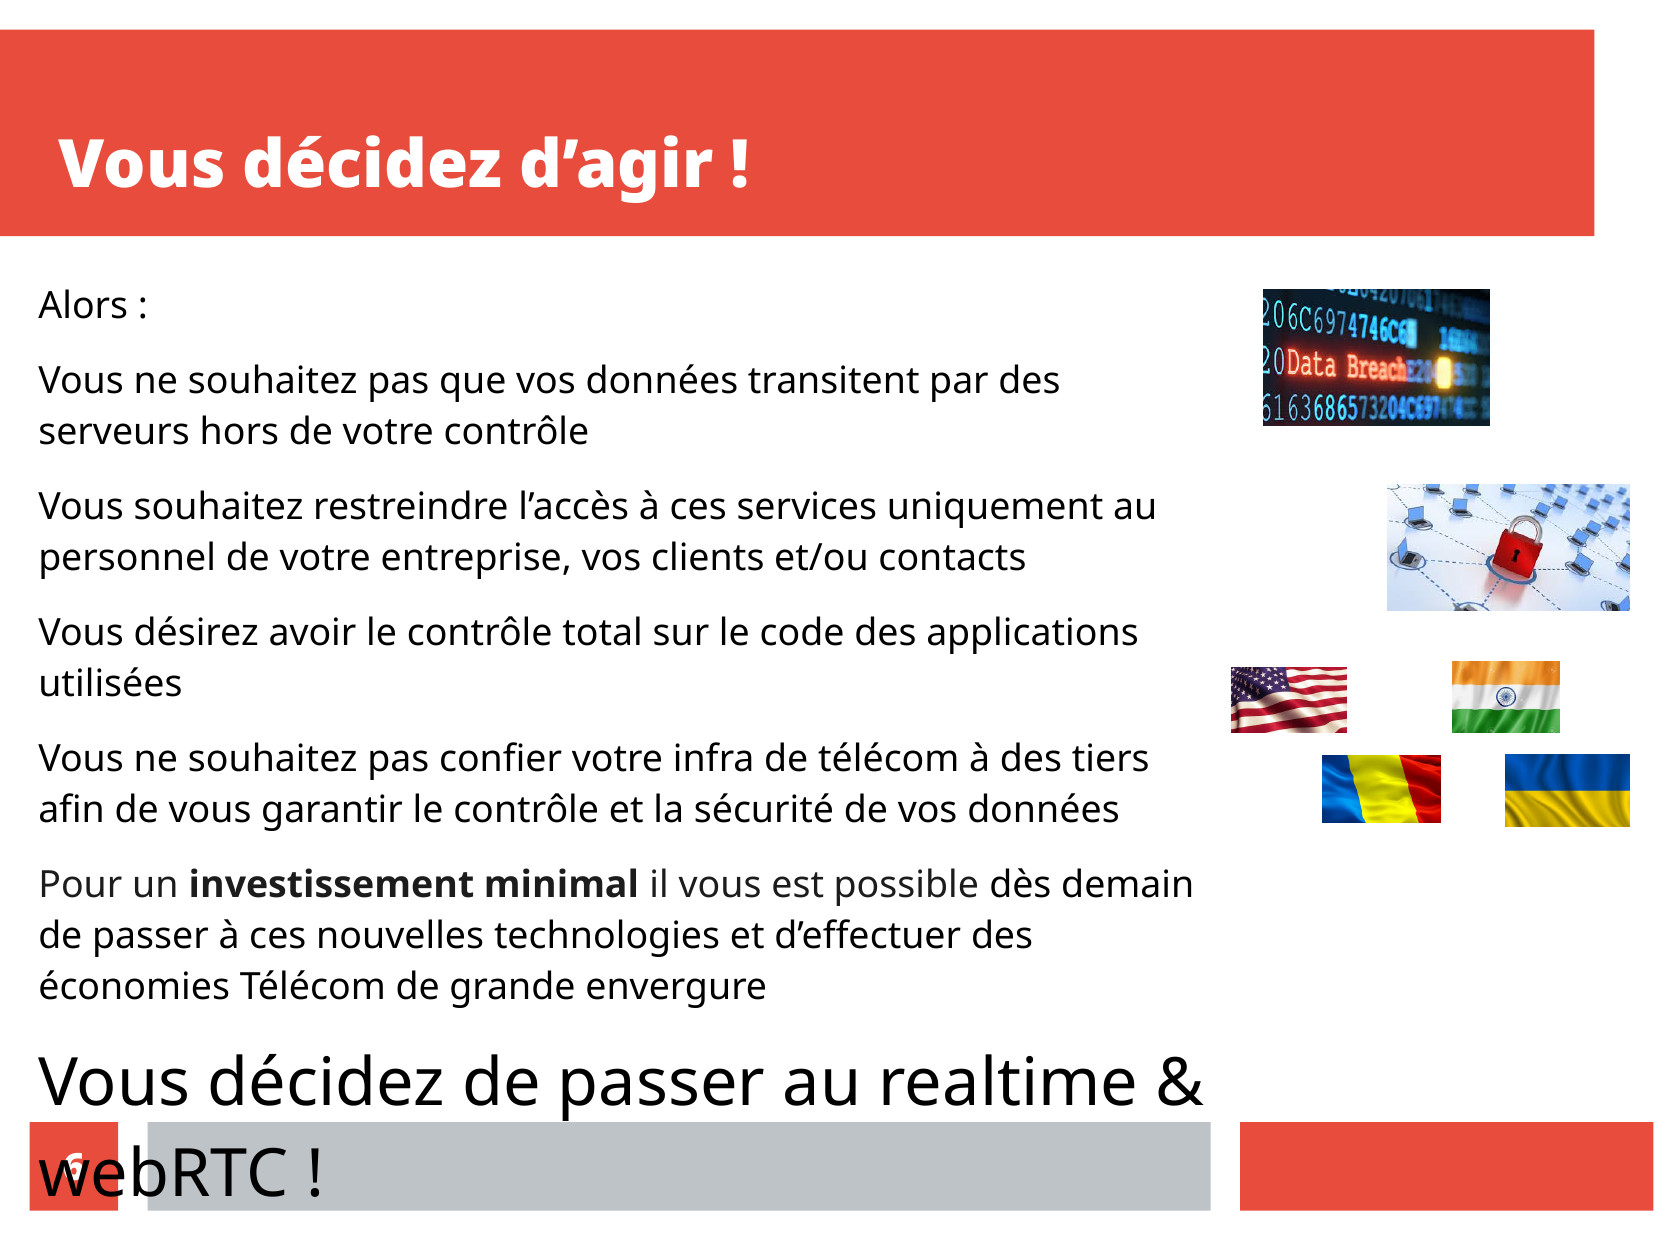

# Vous décidez d’agir !
Alors :
Vous ne souhaitez pas que vos données transitent par des serveurs hors de votre contrôle
Vous souhaitez restreindre l’accès à ces services uniquement au personnel de votre entreprise, vos clients et/ou contacts
Vous désirez avoir le contrôle total sur le code des applications utilisées
Vous ne souhaitez pas confier votre infra de télécom à des tiers afin de vous garantir le contrôle et la sécurité de vos données
Pour un investissement minimal il vous est possible dès demain de passer à ces nouvelles technologies et d’effectuer des économies Télécom de grande envergure
Vous décidez de passer au realtime & webRTC !
6